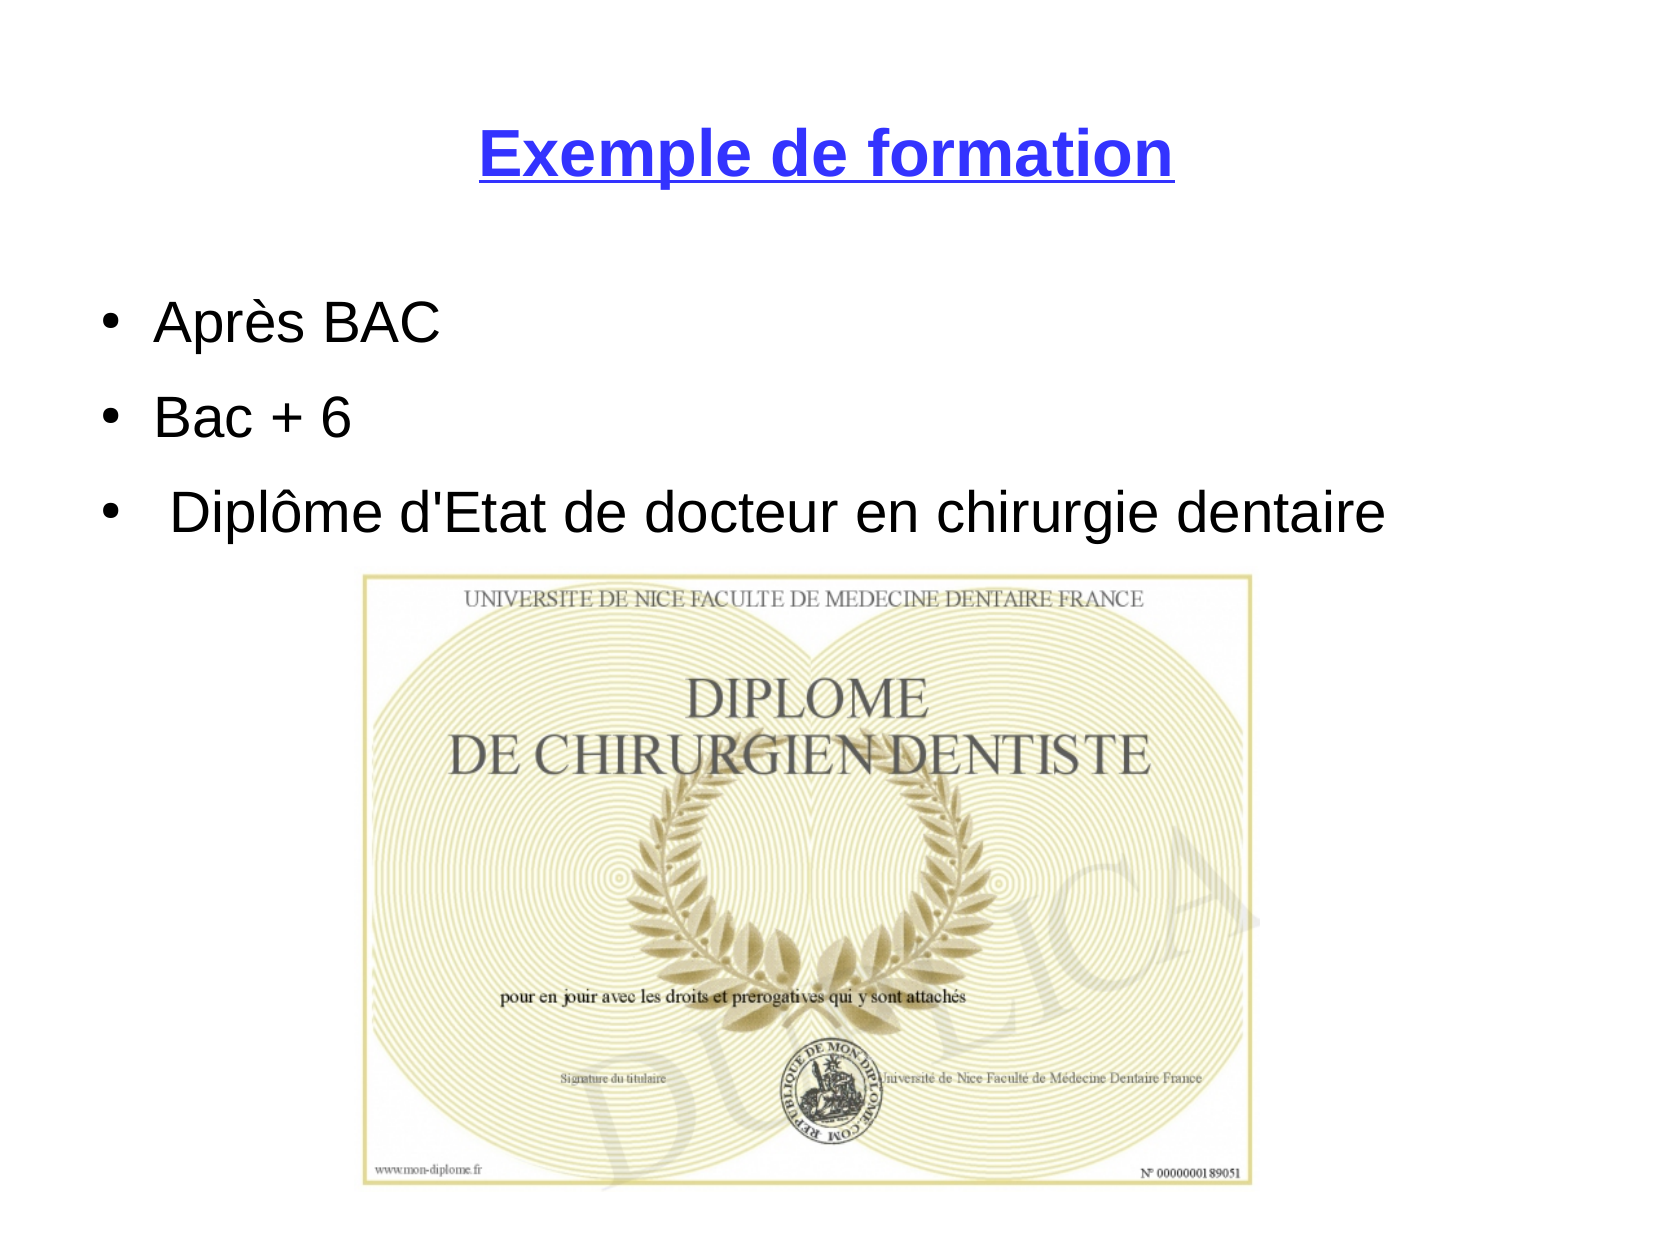

# Exemple de formation
Après BAC
Bac + 6
 Diplôme d'Etat de docteur en chirurgie dentaire